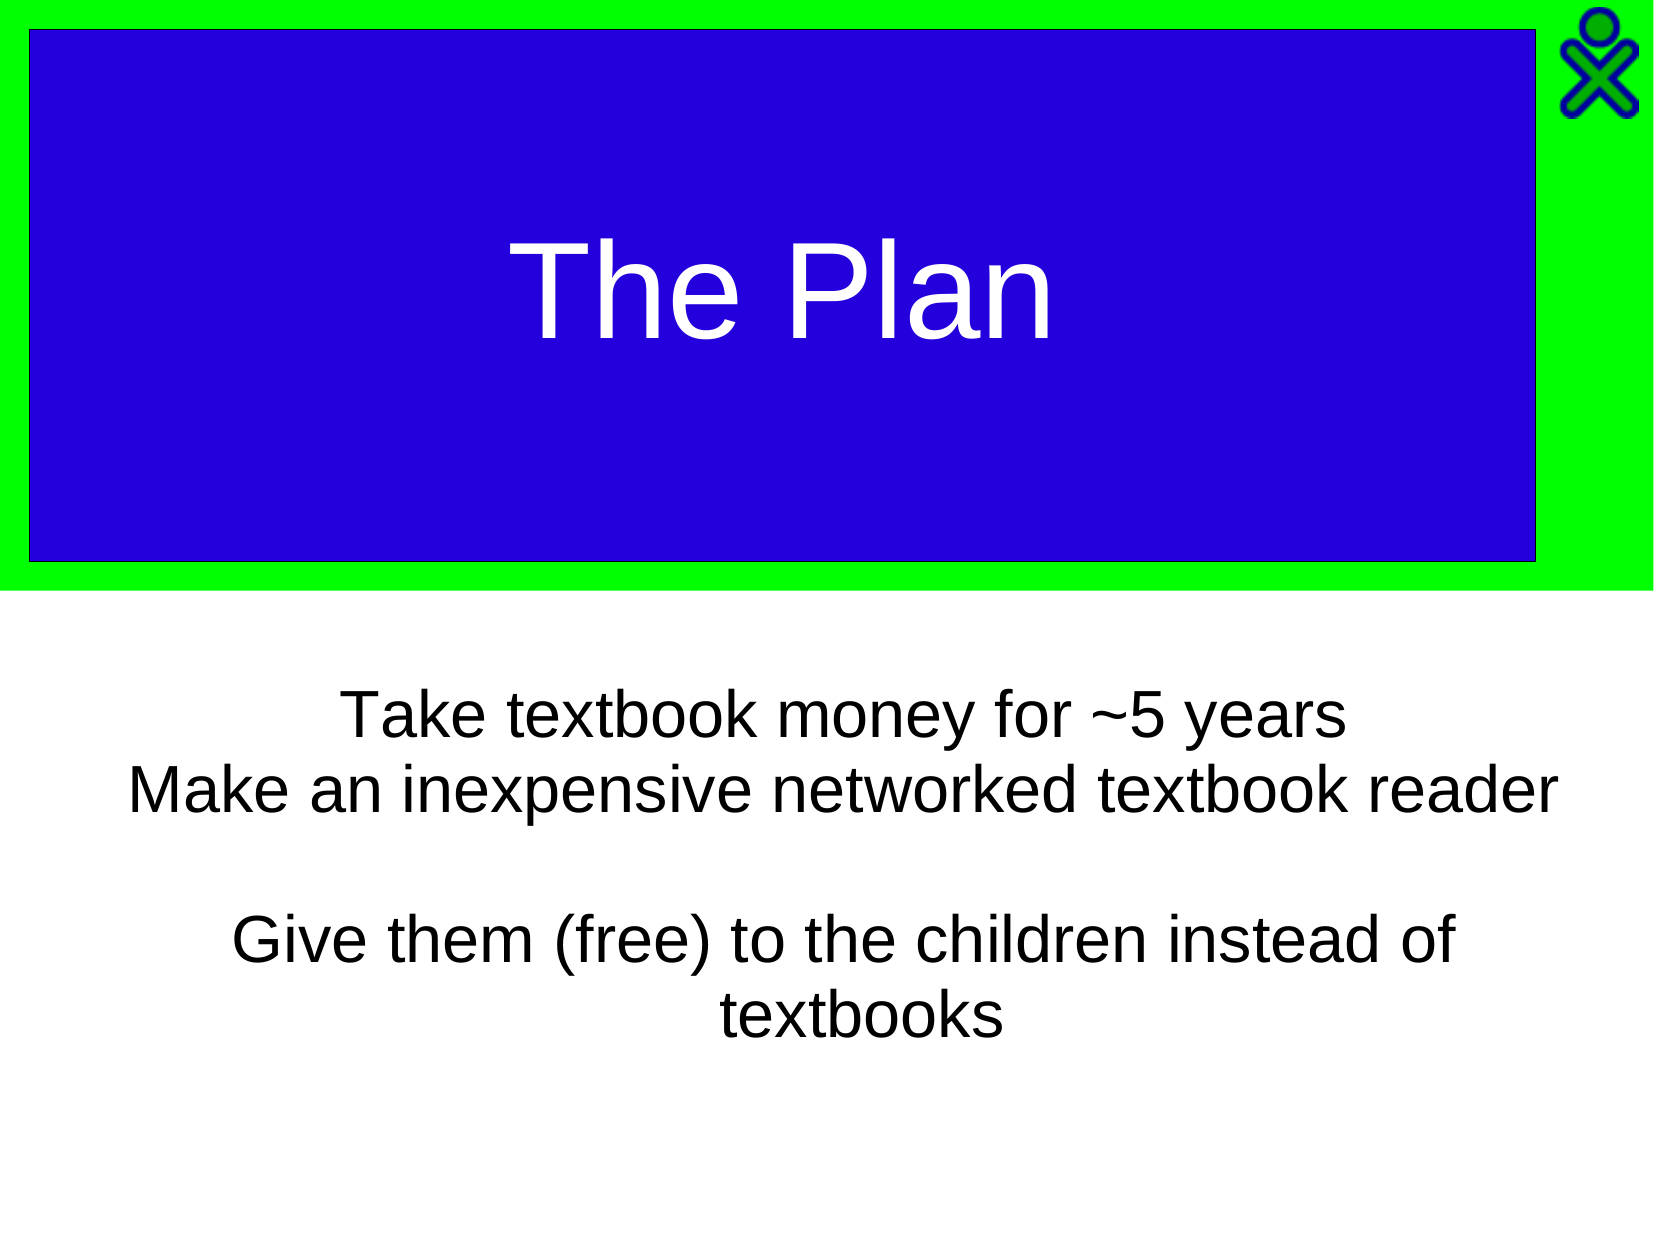

# The Plan
Take textbook money for ~5 years
Make an inexpensive networked textbook reader
Give them (free) to the children instead of textbooks